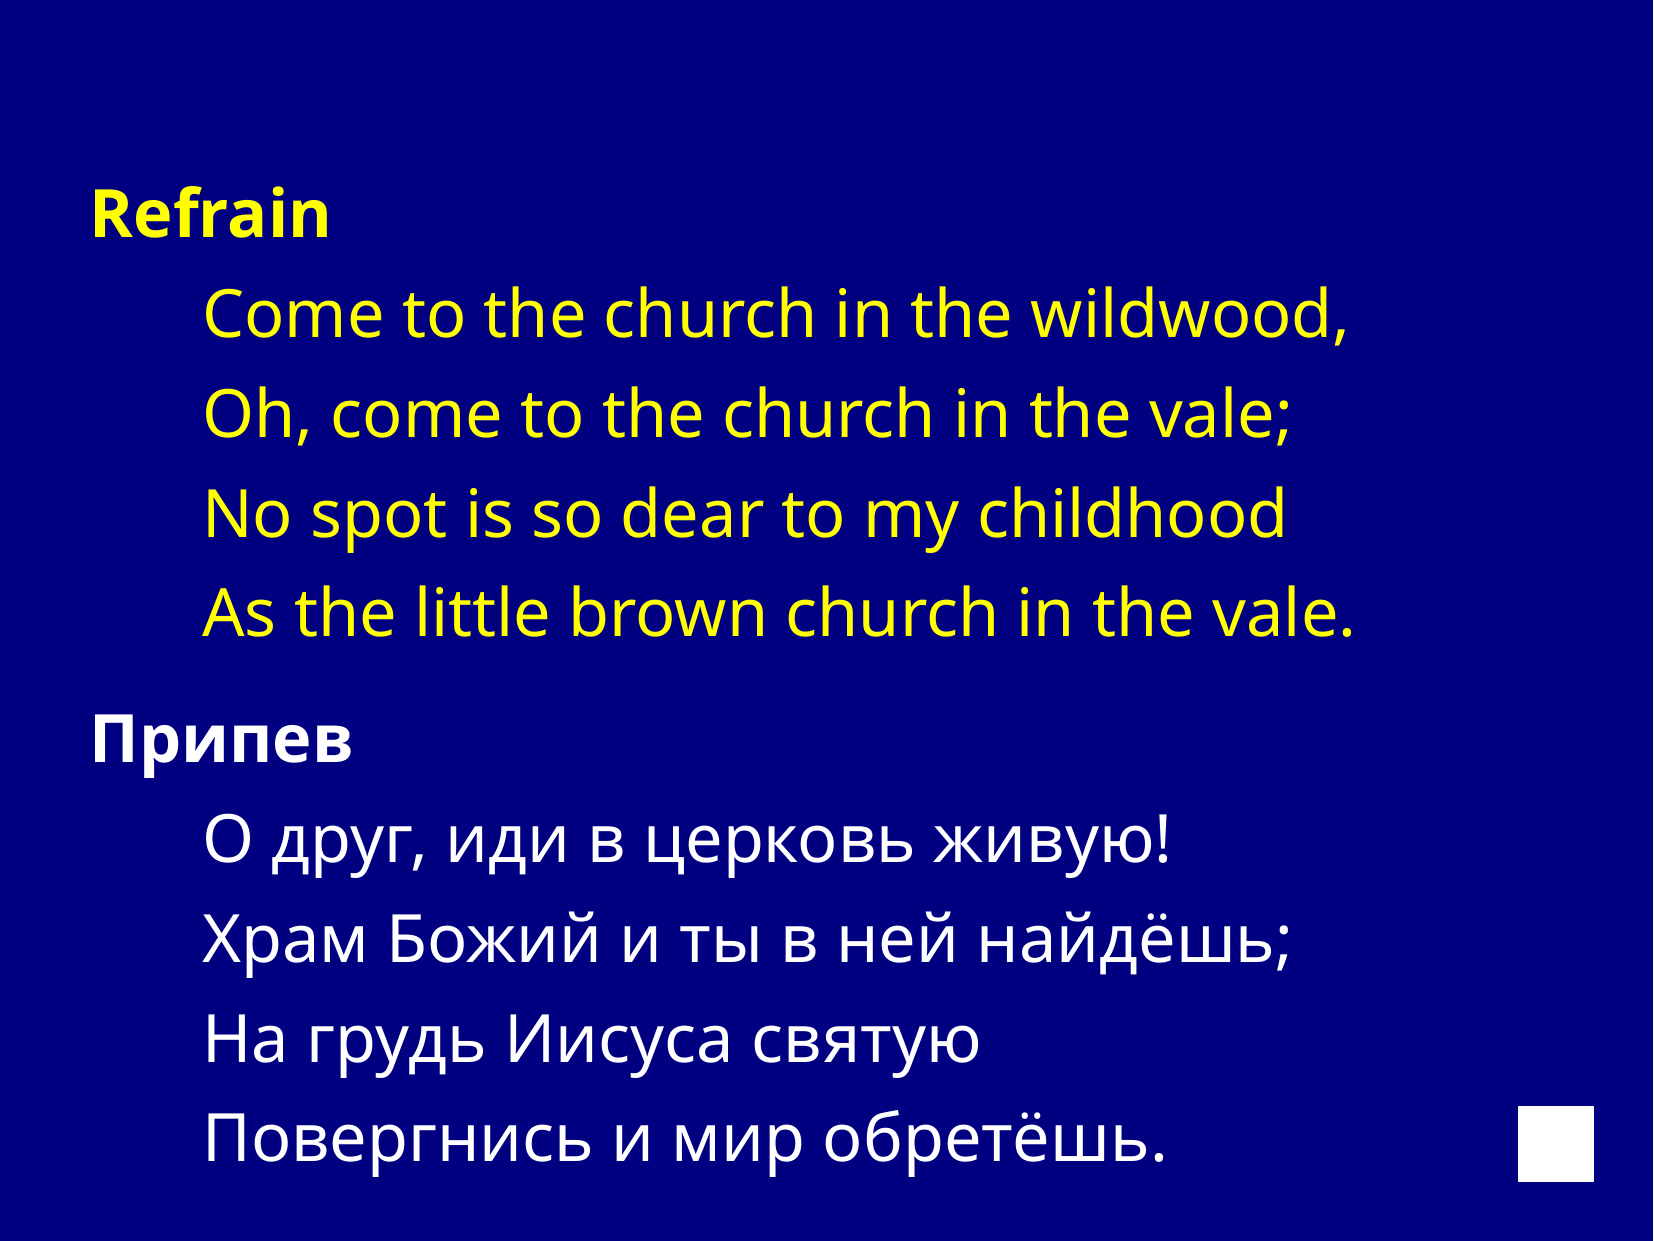

Refrain
	Come to the church in the wildwood,
	Oh, come to the church in the vale;
	No spot is so dear to my childhood
	As the little brown church in the vale.
Припев
	О друг, иди в церковь живую!
	Храм Божий и ты в ней найдёшь;
	На грудь Иисуса святую
	Повергнись и мир обретёшь.